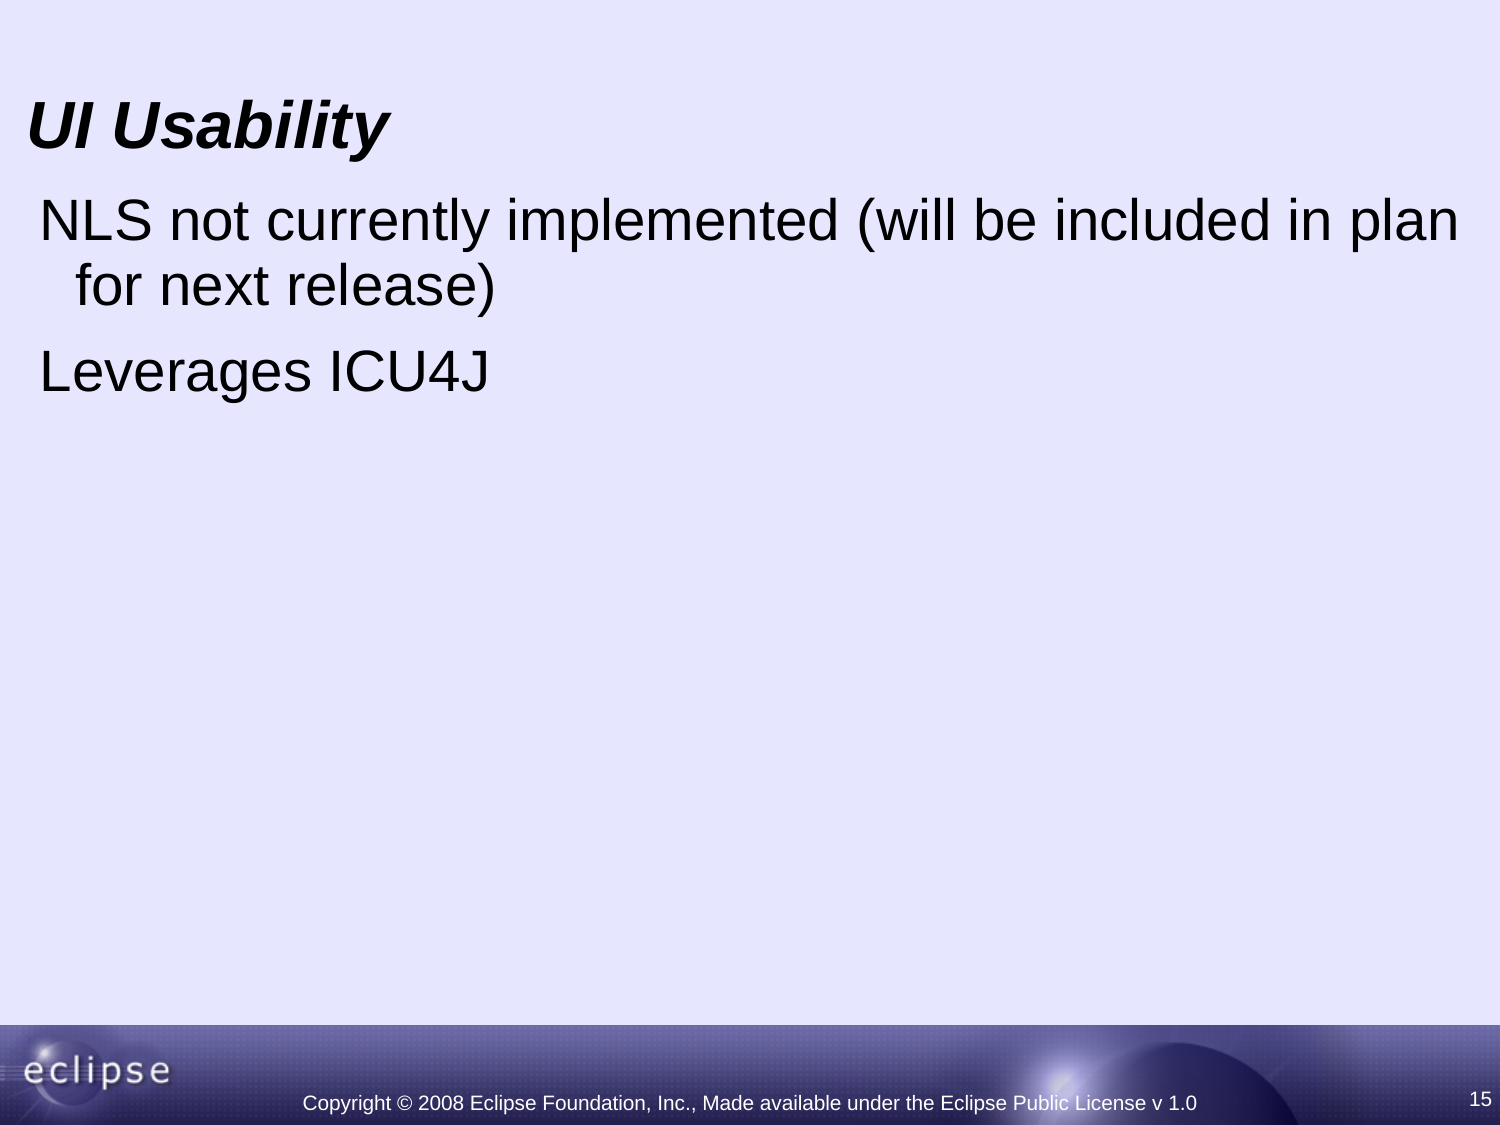

# UI Usability
NLS not currently implemented (will be included in plan for next release)
Leverages ICU4J
15